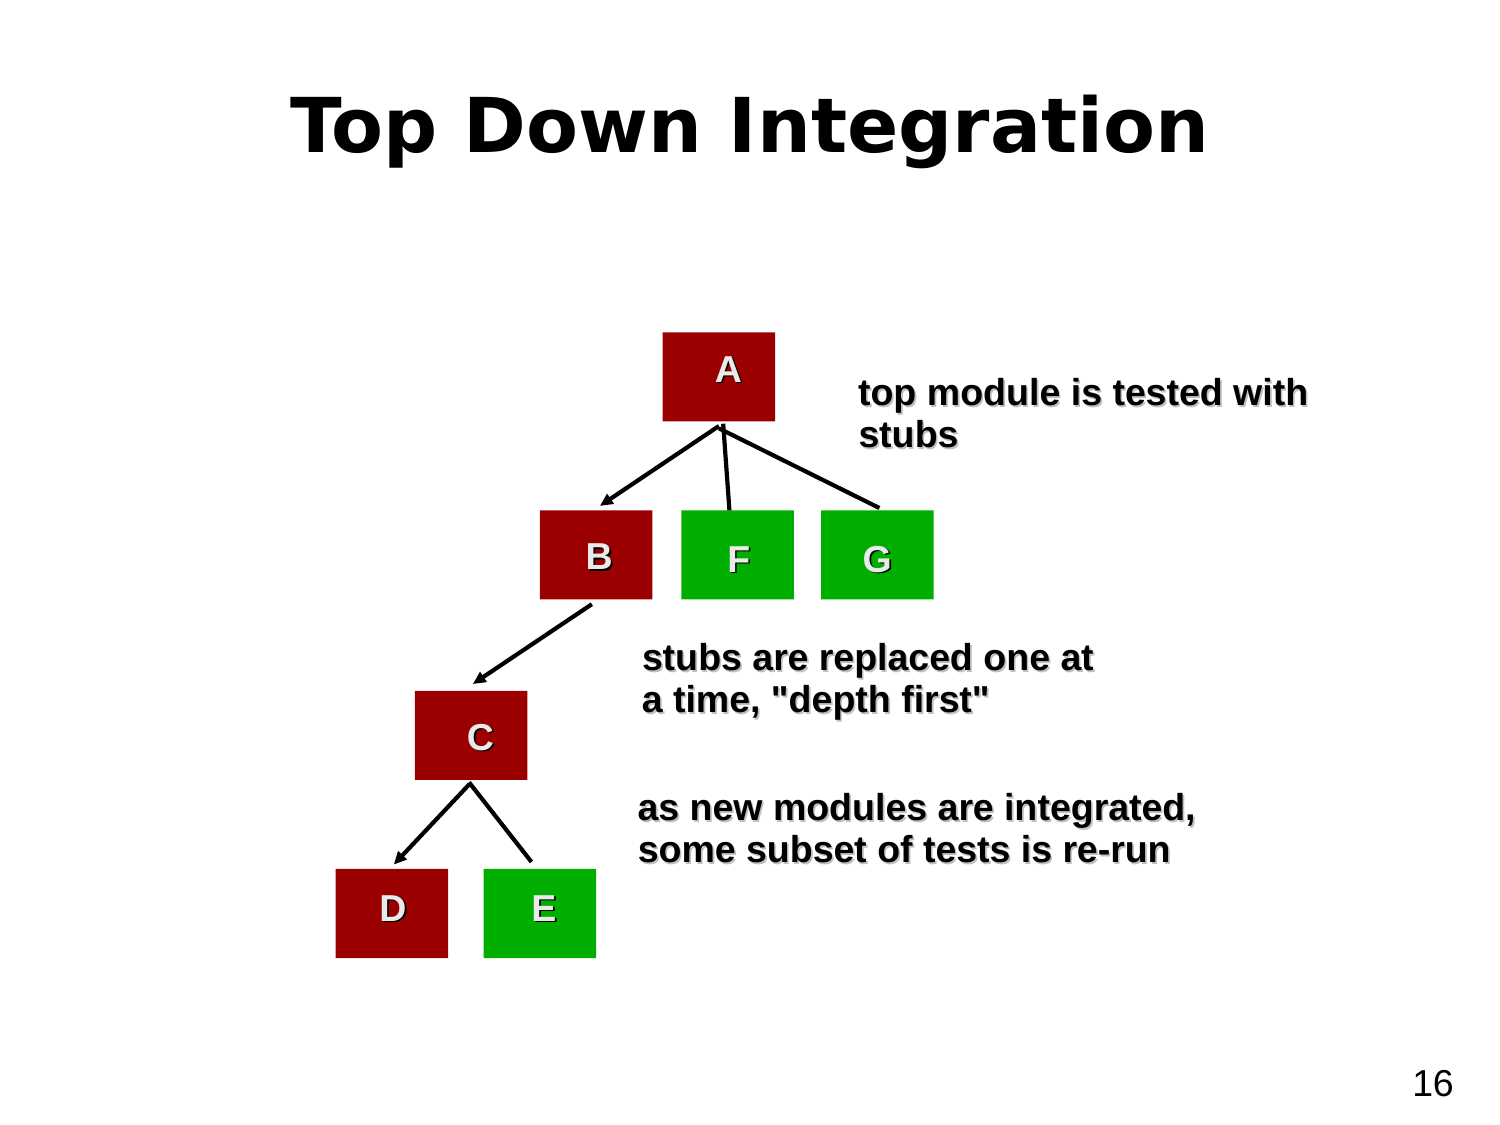

# Top Down Integration
A
top module is tested with
stubs
B
F
G
stubs are replaced one at
a time, "depth first"
C
as new modules are integrated,
some subset of tests is re-run
D
E